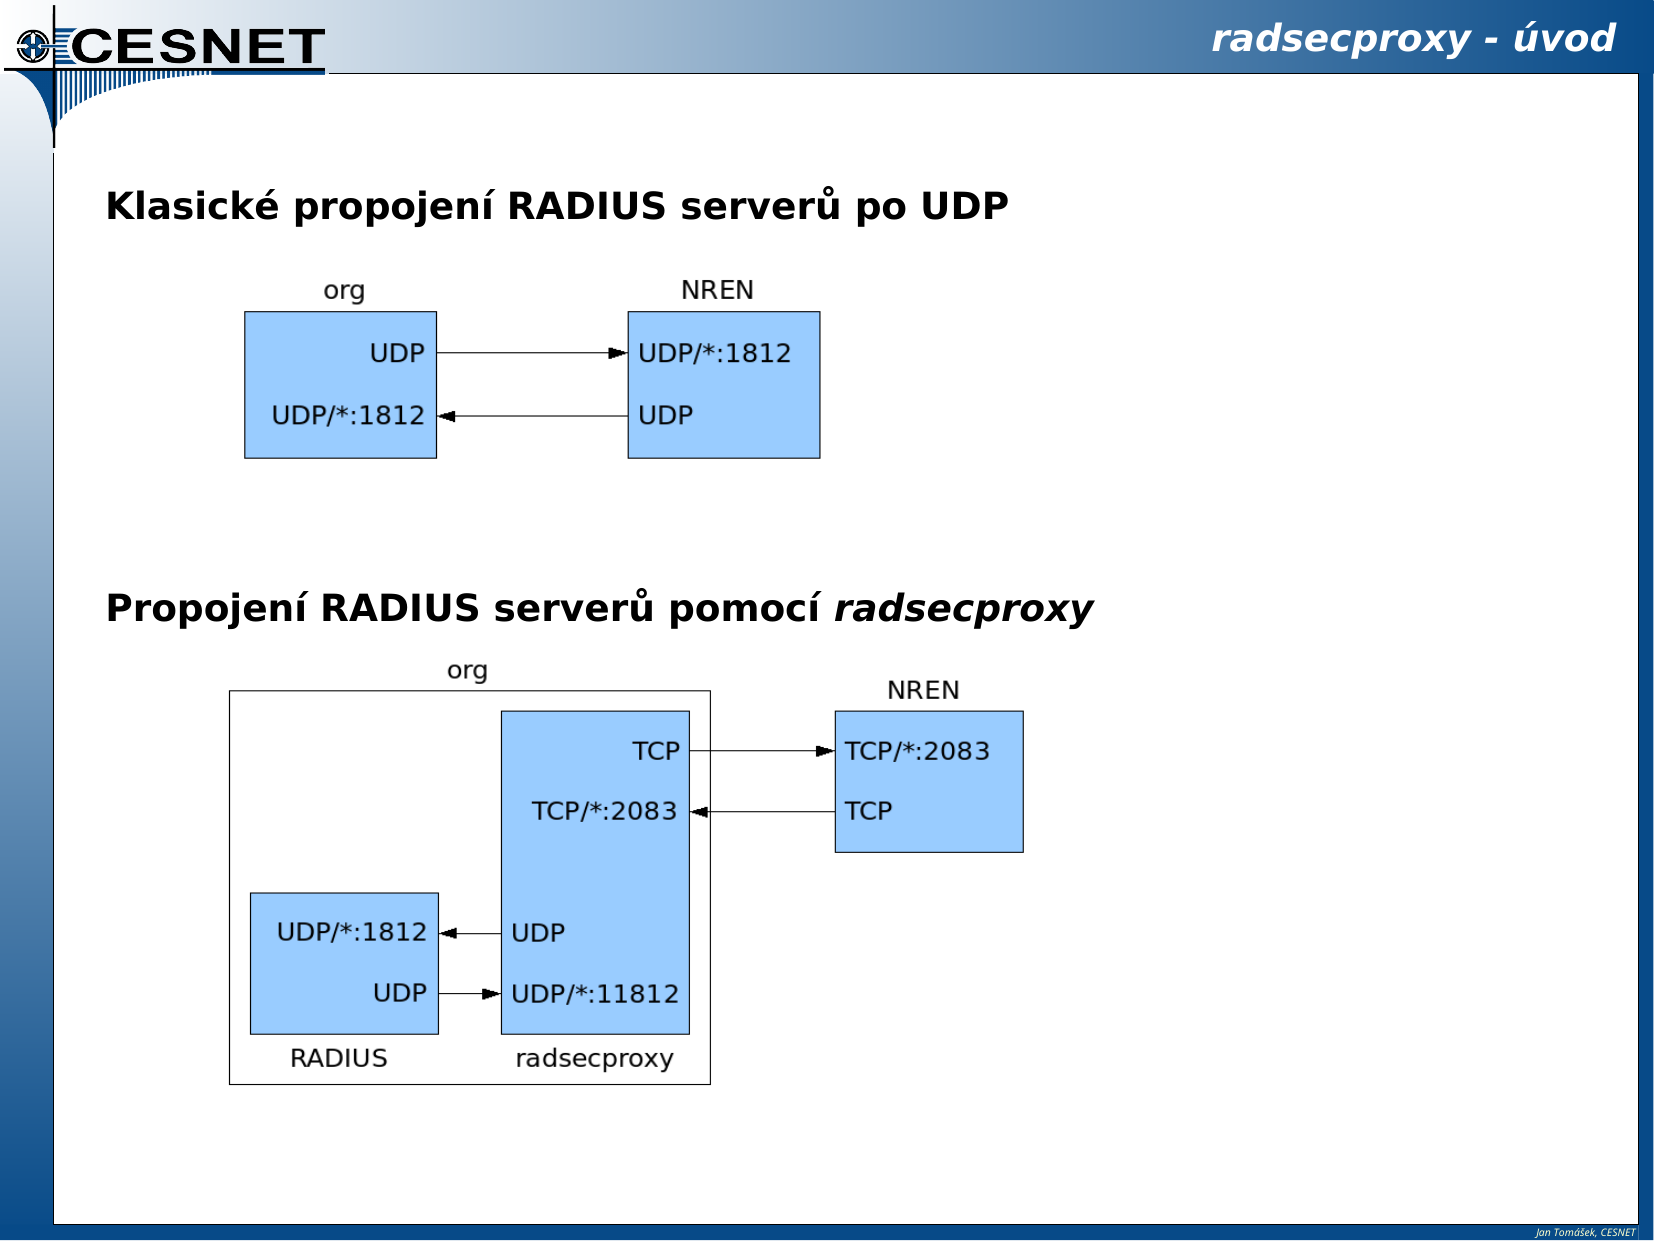

radsecproxy - úvod
Klasické propojení RADIUS serverů po UDP
Propojení RADIUS serverů pomocí radsecproxy
Jan Tomášek, CESNET